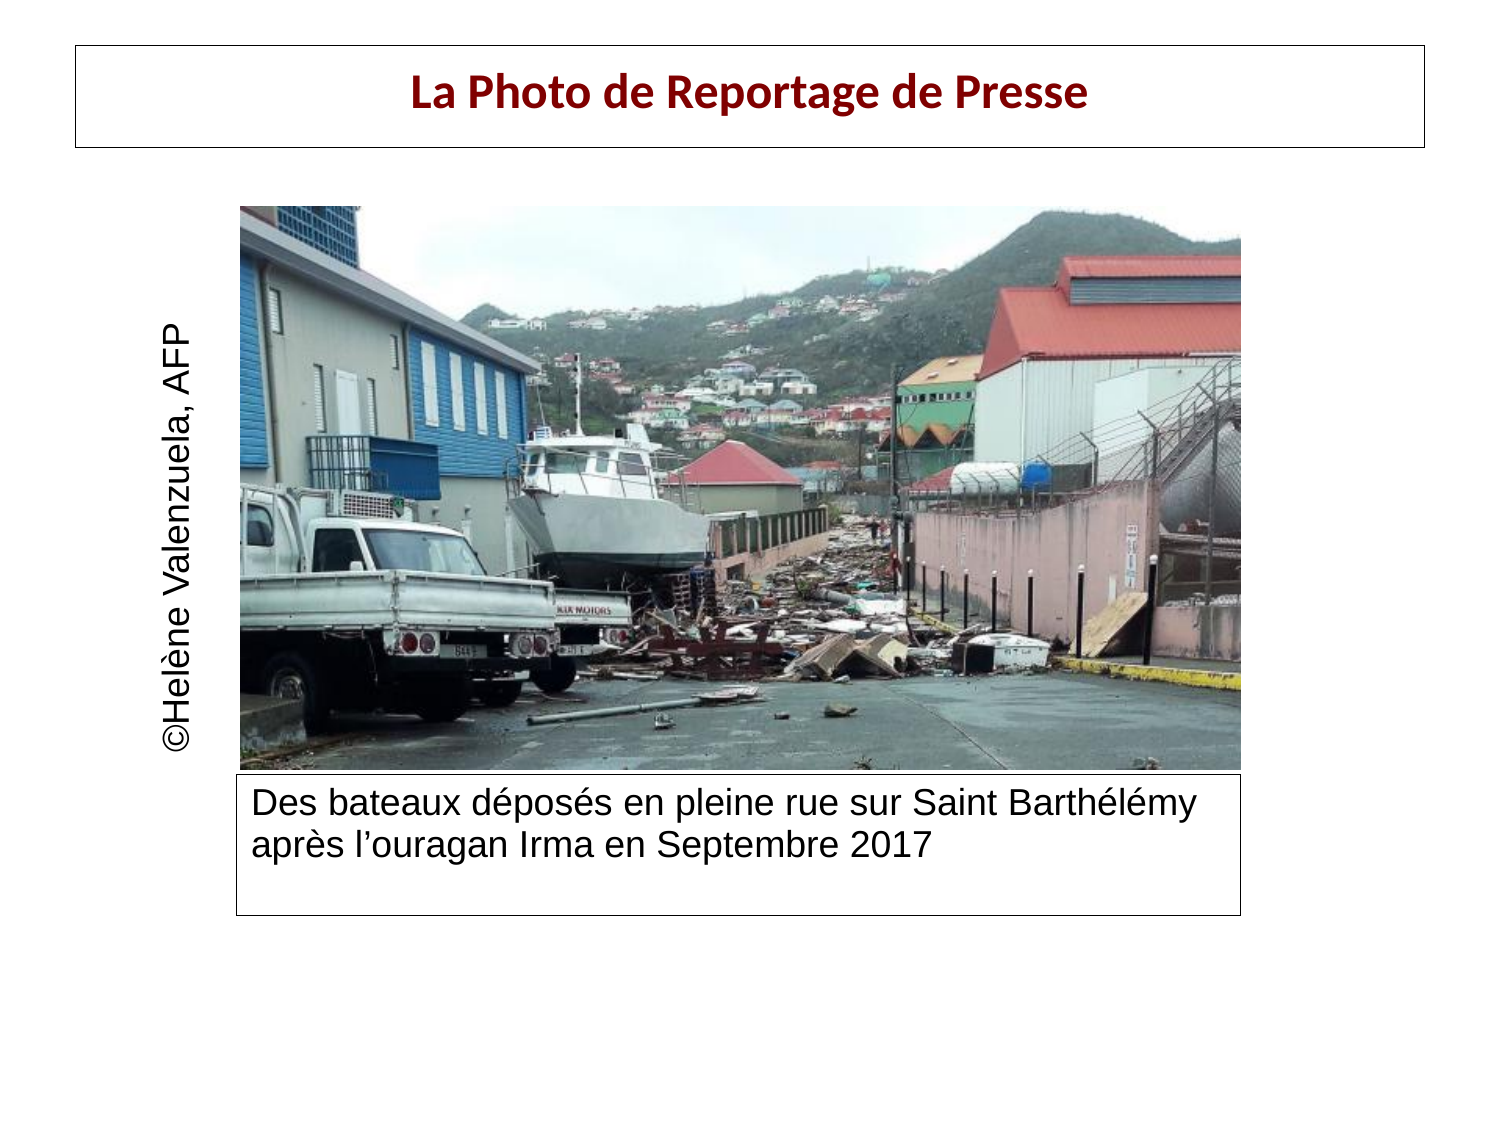

# La Photo de Reportage de Presse
©Helène Valenzuela, AFP
Des bateaux déposés en pleine rue sur Saint Barthélémy après l’ouragan Irma en Septembre 2017